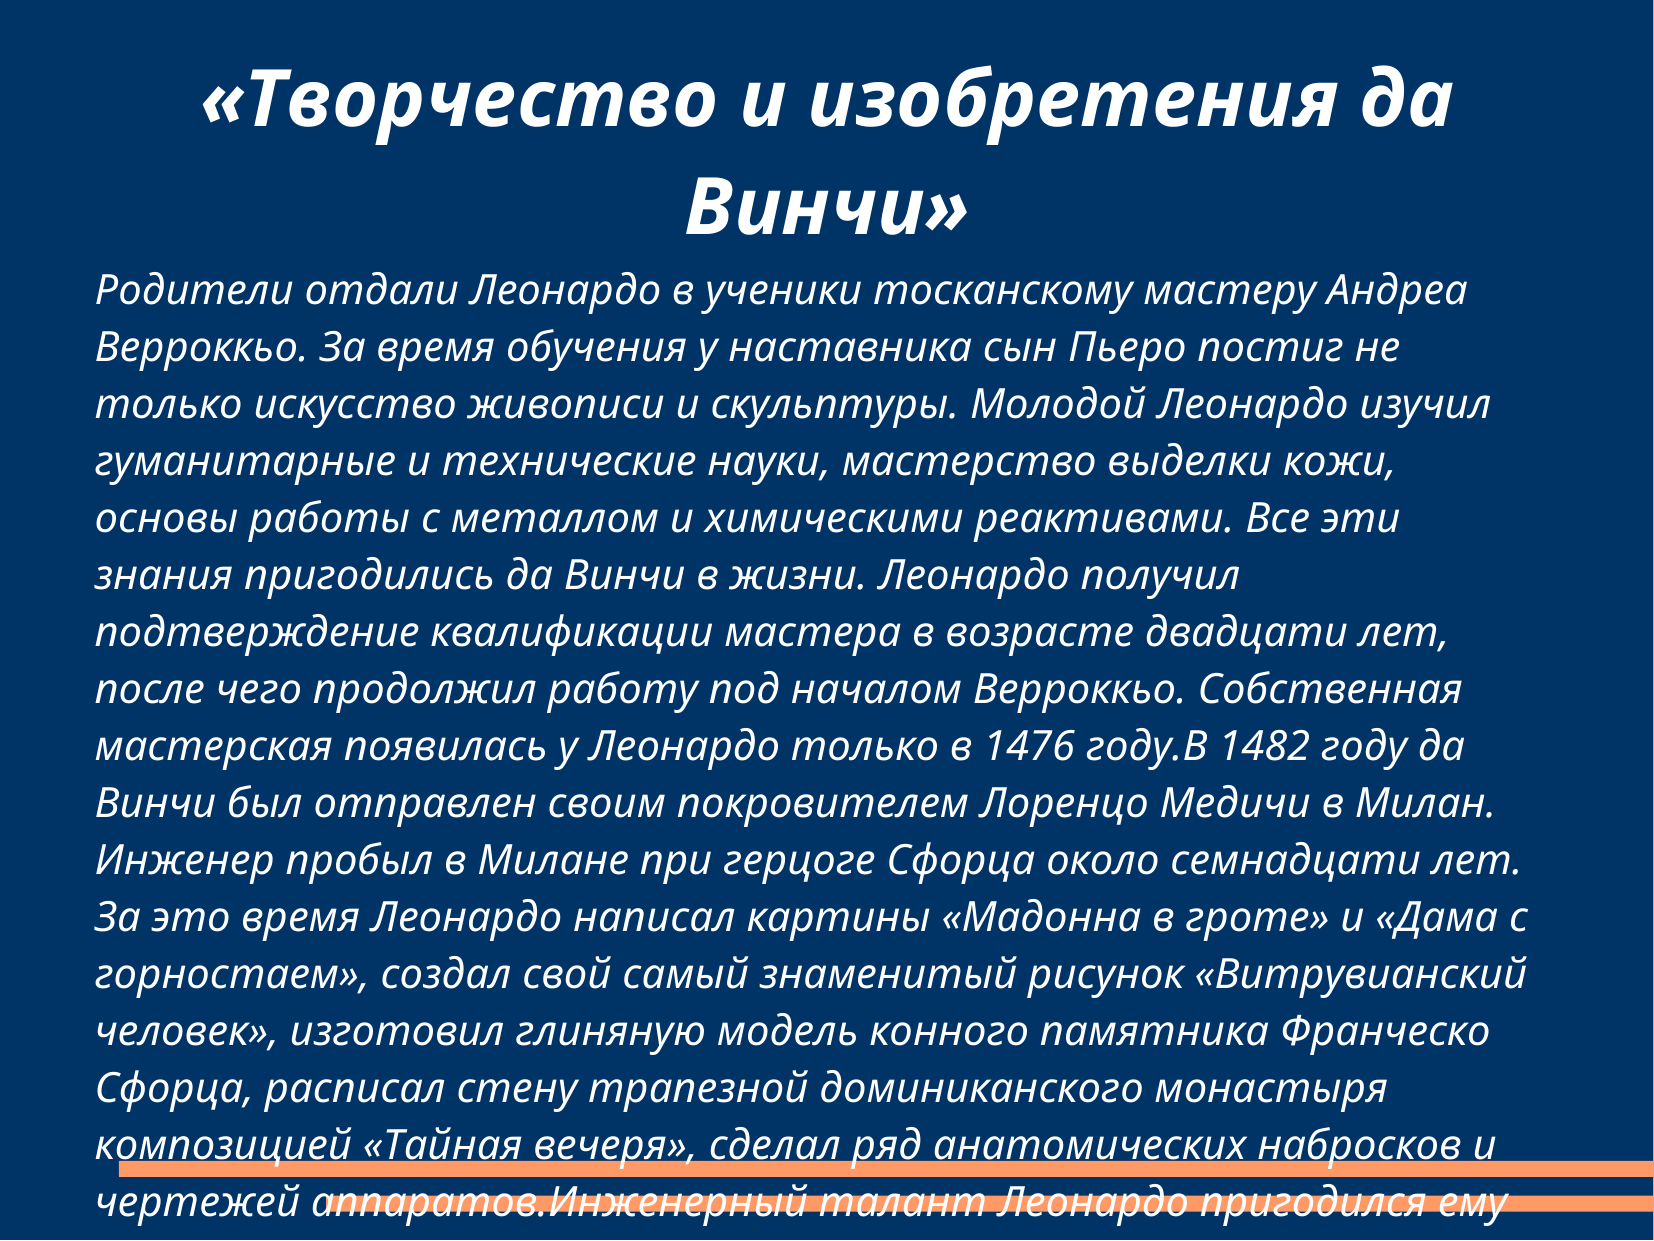

# «Творчество и изобретения да Винчи»
Родители отдали Леонардо в ученики тосканскому мастеру Андреа Верроккьо. За время обучения у наставника сын Пьеро постиг не только искусство живописи и скульптуры. Молодой Леонардо изучил гуманитарные и технические науки, мастерство выделки кожи, основы работы с металлом и химическими реактивами. Все эти знания пригодились да Винчи в жизни. Леонардо получил подтверждение квалификации мастера в возрасте двадцати лет, после чего продолжил работу под началом Верроккьо. Собственная мастерская появилась у Леонардо только в 1476 году.В 1482 году да Винчи был отправлен своим покровителем Лоренцо Медичи в Милан. Инженер пробыл в Милане при герцоге Сфорца около семнадцати лет. За это время Леонардо написал картины «Мадонна в гроте» и «Дама с горностаем», создал свой самый знаменитый рисунок «Витрувианский человек», изготовил глиняную модель конного памятника Франческо Сфорца, расписал стену трапезной доминиканского монастыря композицией «Тайная вечеря», сделал ряд анатомических набросков и чертежей аппаратов.Инженерный талант Леонардо пригодился ему и после возвращения во Флоренцию в 1499 году. Инженер проработал во Флоренции около семи лет, после чего снова вернулся в Милан. К тому времени он уже закончил работу над самой известной своей картиной, которая сейчас хранится в музее Лувра,»Мона Лиза».Второй миланский период мастера длился шесть лет, после чего он уехал в Рим. В 1516 году Леонардо отправился во Францию, где и провел свои последние годы.